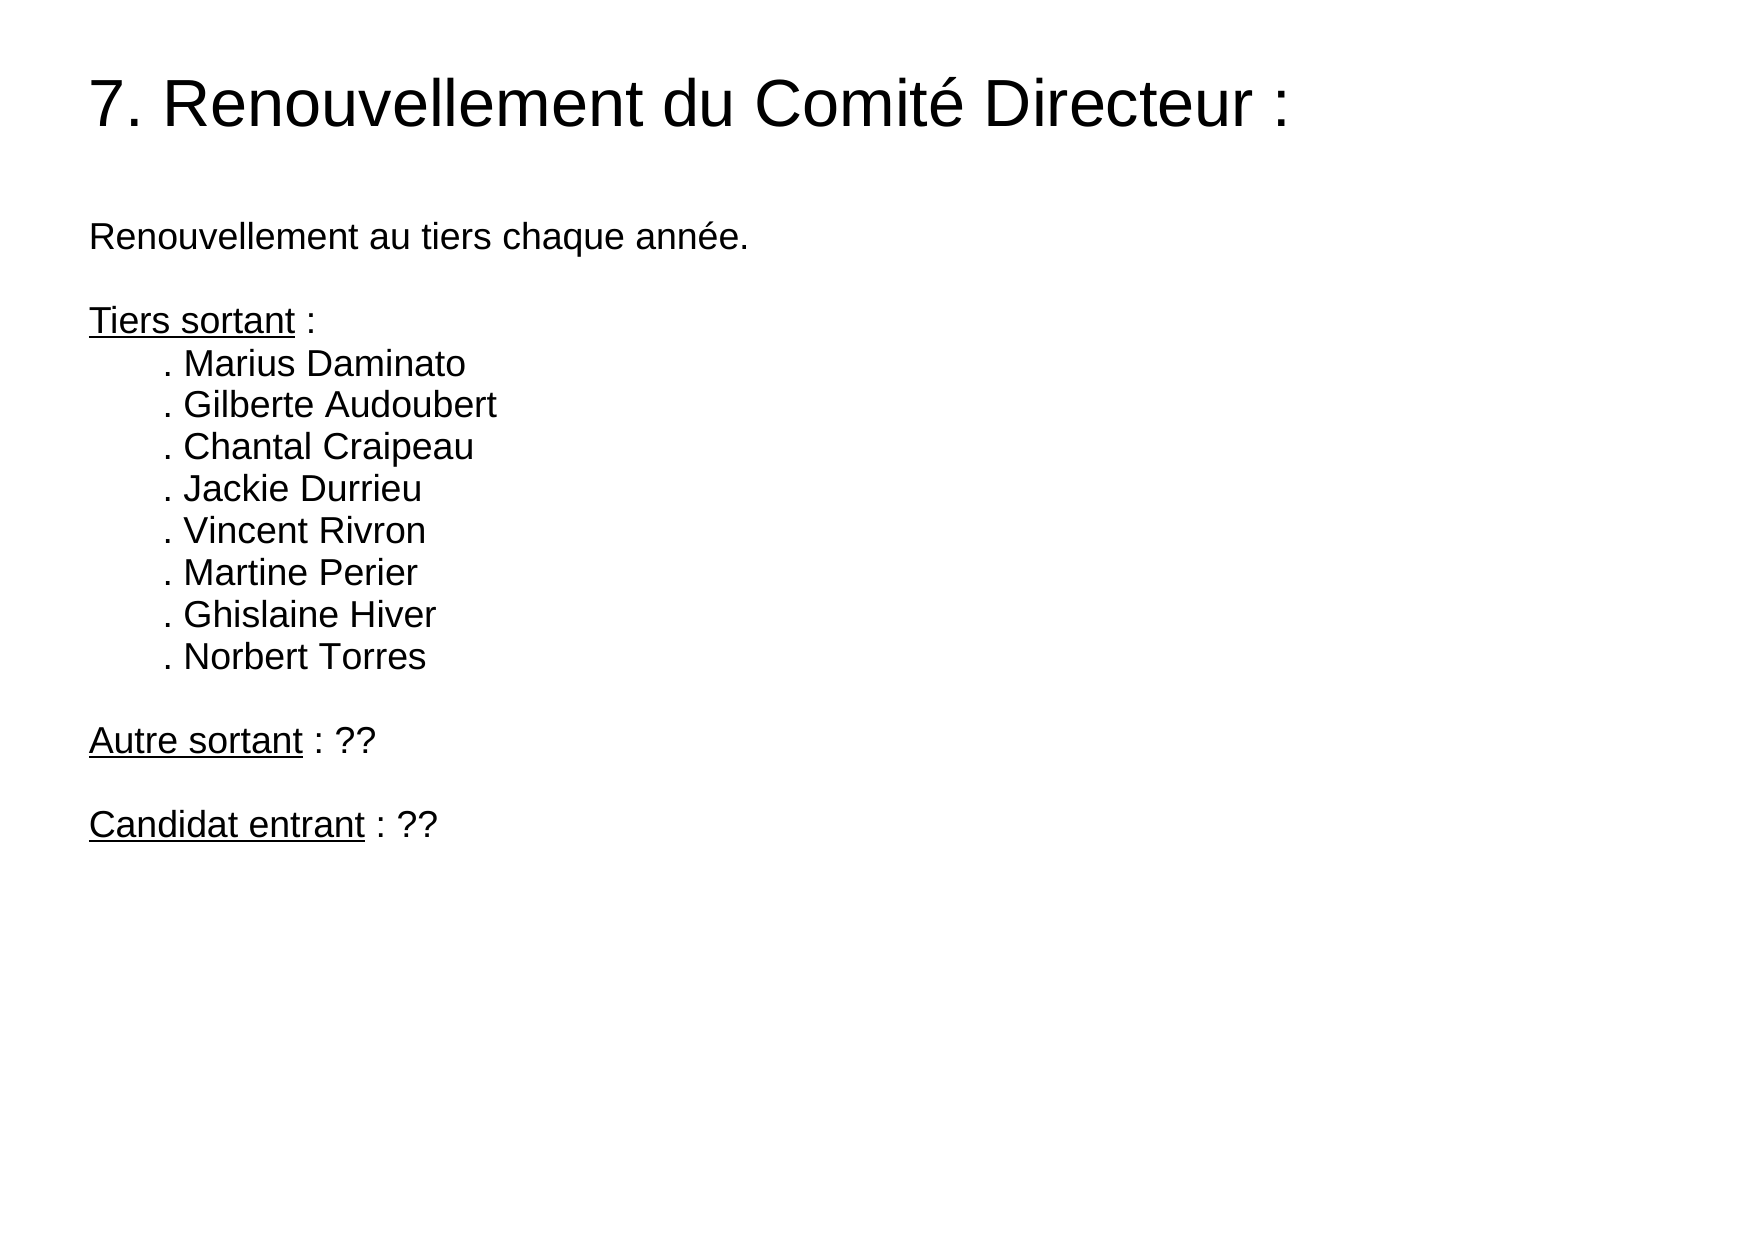

7. Renouvellement du Comité Directeur :
Renouvellement au tiers chaque année.
Tiers sortant :
	. Marius Daminato
	. Gilberte Audoubert
	. Chantal Craipeau
	. Jackie Durrieu
	. Vincent Rivron
	. Martine Perier
	. Ghislaine Hiver
	. Norbert Torres
Autre sortant : ??
Candidat entrant : ??